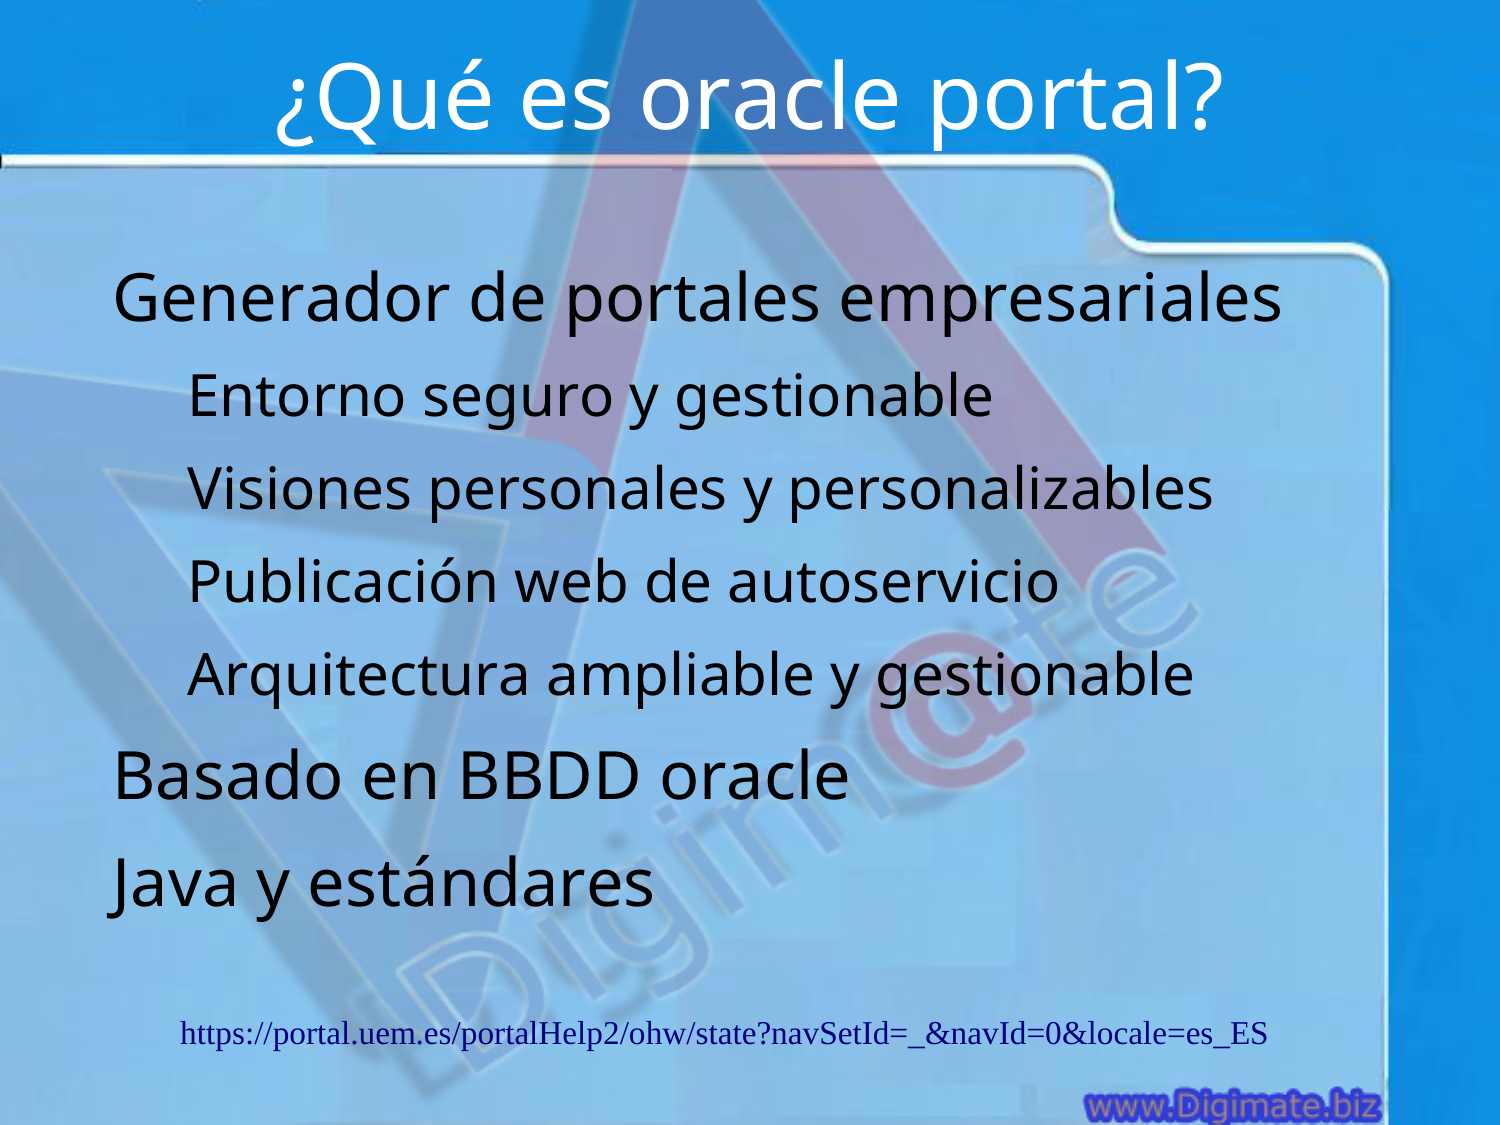

# ¿Qué es oracle portal?
Generador de portales empresariales
Entorno seguro y gestionable
Visiones personales y personalizables
Publicación web de autoservicio
Arquitectura ampliable y gestionable
Basado en BBDD oracle
Java y estándares
https://portal.uem.es/portalHelp2/ohw/state?navSetId=_&navId=0&locale=es_ES